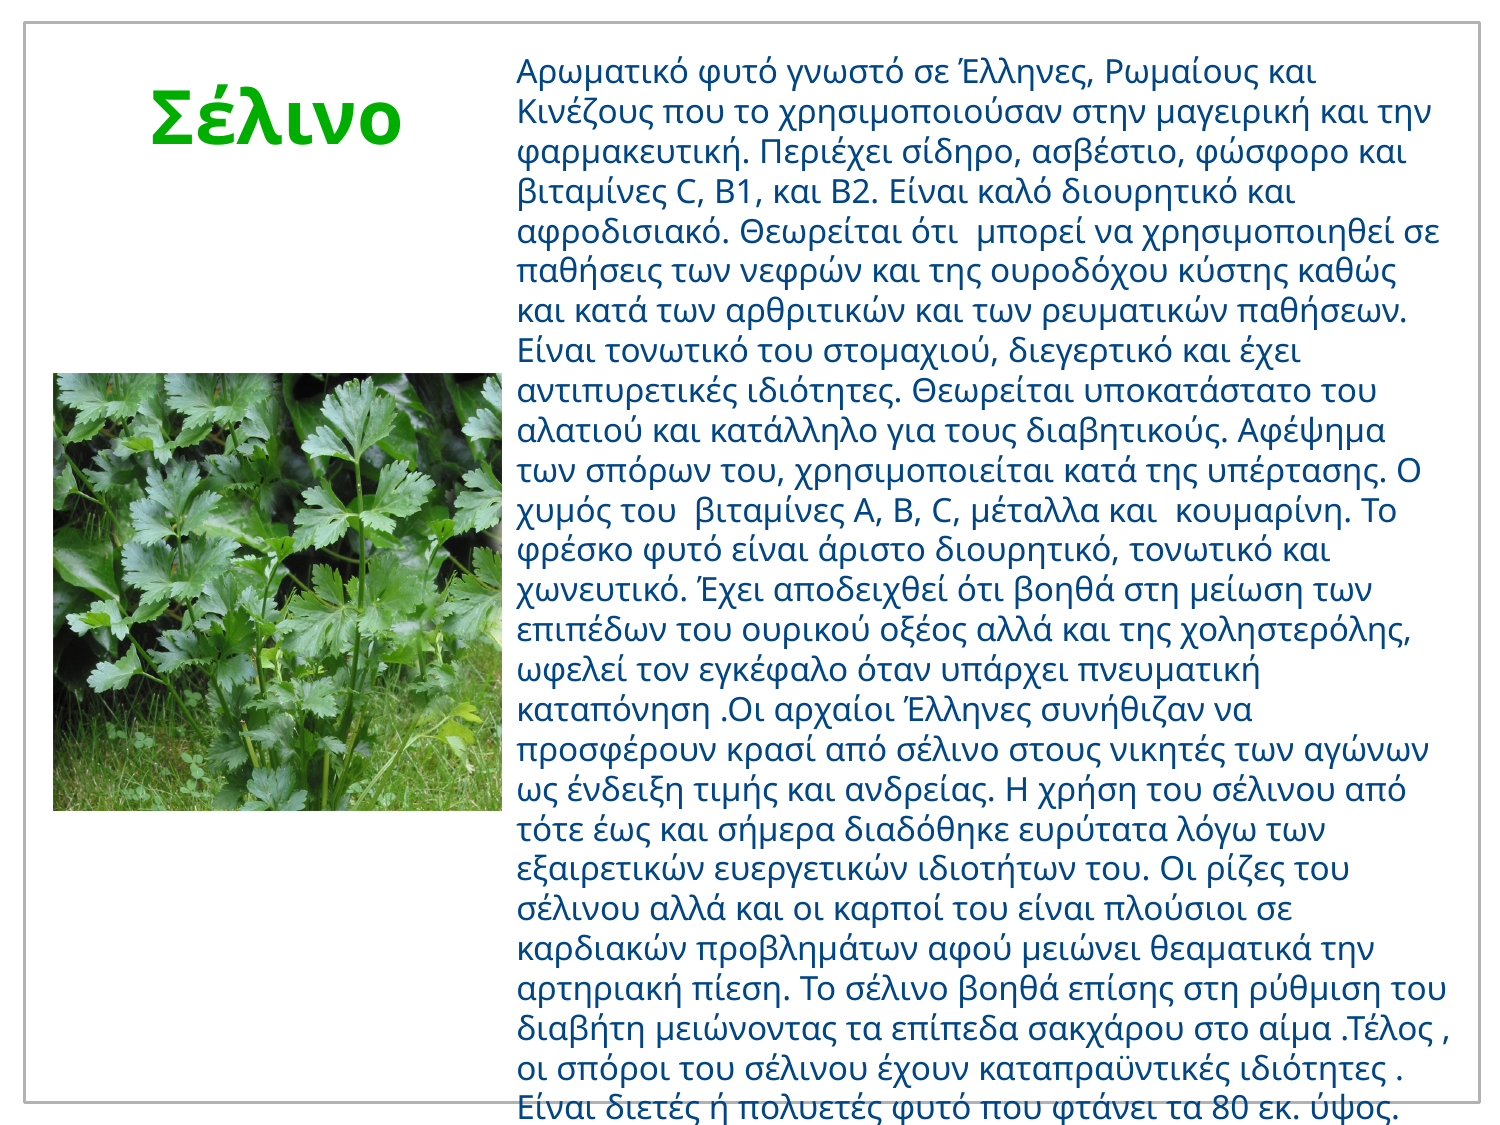

Αρωματικό φυτό γνωστό σε Έλληνες, Ρωμαίους και Κινέζους που το χρησιμοποιούσαν στην μαγειρική και την φαρμακευτική. Περιέχει σίδηρο, ασβέστιο, φώσφορο και βιταμίνες C, B1, και B2. Είναι καλό διουρητικό και αφροδισιακό. Θεωρείται ότι μπορεί να χρησιμοποιηθεί σε παθήσεις των νεφρών και της ουροδόχου κύστης καθώς και κατά των αρθριτικών και των ρευματικών παθήσεων. Είναι τονωτικό του στομαχιού, διεγερτικό και έχει αντιπυρετικές ιδιότητες. Θεωρείται υποκατάστατο του αλατιού και κατάλληλο για τους διαβητικούς. Αφέψημα των σπόρων του, χρησιμοποιείται κατά της υπέρτασης. Ο χυμός του βιταμίνες Α, Β, C, μέταλλα και κουμαρίνη. Το φρέσκο φυτό είναι άριστο διουρητικό, τονωτικό και χωνευτικό. Έχει αποδειχθεί ότι βοηθά στη μείωση των επιπέδων του ουρικού οξέος αλλά και της χοληστερόλης, ωφελεί τον εγκέφαλο όταν υπάρχει πνευματική καταπόνηση .Οι αρχαίοι Έλληνες συνήθιζαν να προσφέρουν κρασί από σέλινο στους νικητές των αγώνων ως ένδειξη τιμής και ανδρείας. Η χρήση του σέλινου από τότε έως και σήμερα διαδόθηκε ευρύτατα λόγω των εξαιρετικών ευεργετικών ιδιοτήτων του. Οι ρίζες του σέλινου αλλά και οι καρποί του είναι πλούσιοι σε καρδιακών προβλημάτων αφού μειώνει θεαματικά την αρτηριακή πίεση. Το σέλινο βοηθά επίσης στη ρύθμιση του διαβήτη μειώνοντας τα επίπεδα σακχάρου στο αίμα .Τέλος , οι σπόροι του σέλινου έχουν καταπραϋντικές ιδιότητες . Είναι διετές ή πολυετές φυτό που φτάνει τα 80 εκ. ύψος. Έχει σαρκώδη ρίζα, βλαστό πολύκλαδο, φύλλα σύνθετα με τριγωνικά οδοντωτά φυλλάρια και λευκά, μικρά άνθη.
# Σέλινο